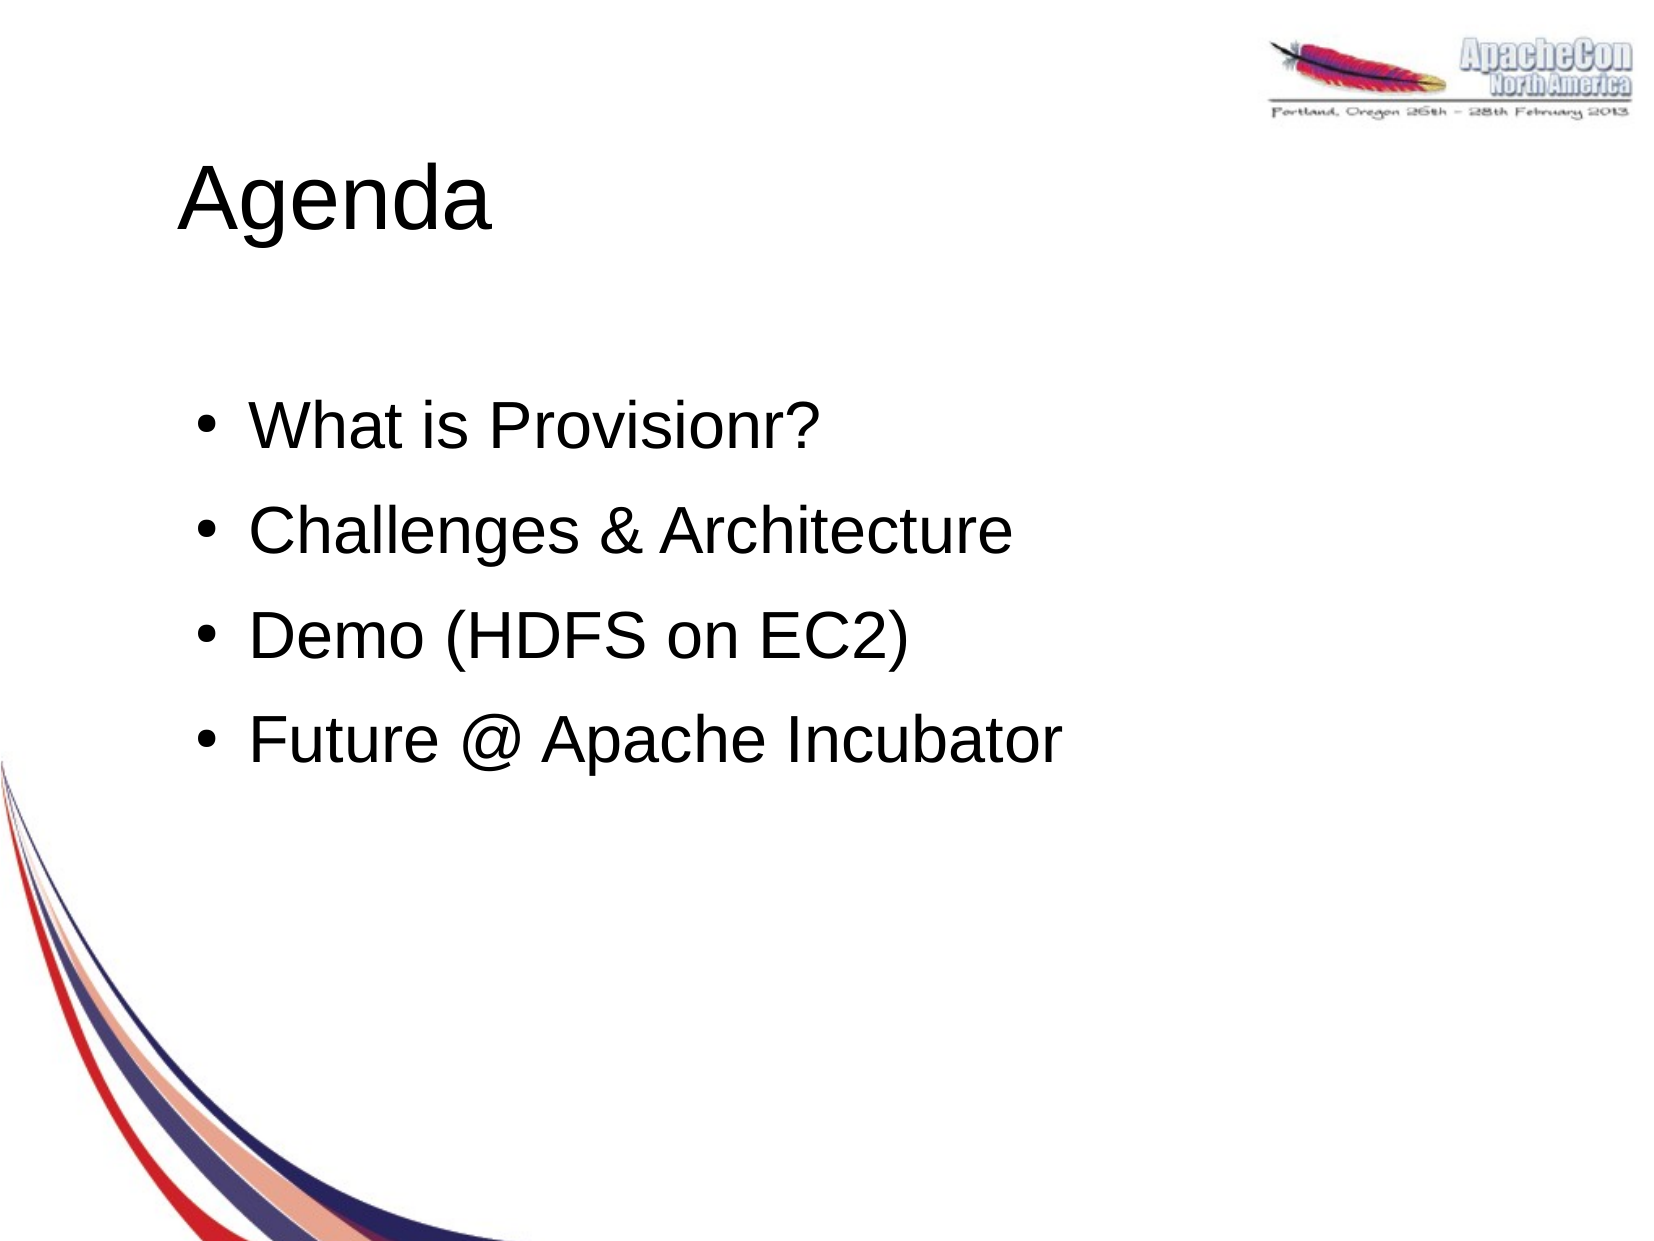

# Agenda
What is Provisionr?
Challenges & Architecture
Demo (HDFS on EC2)
Future @ Apache Incubator